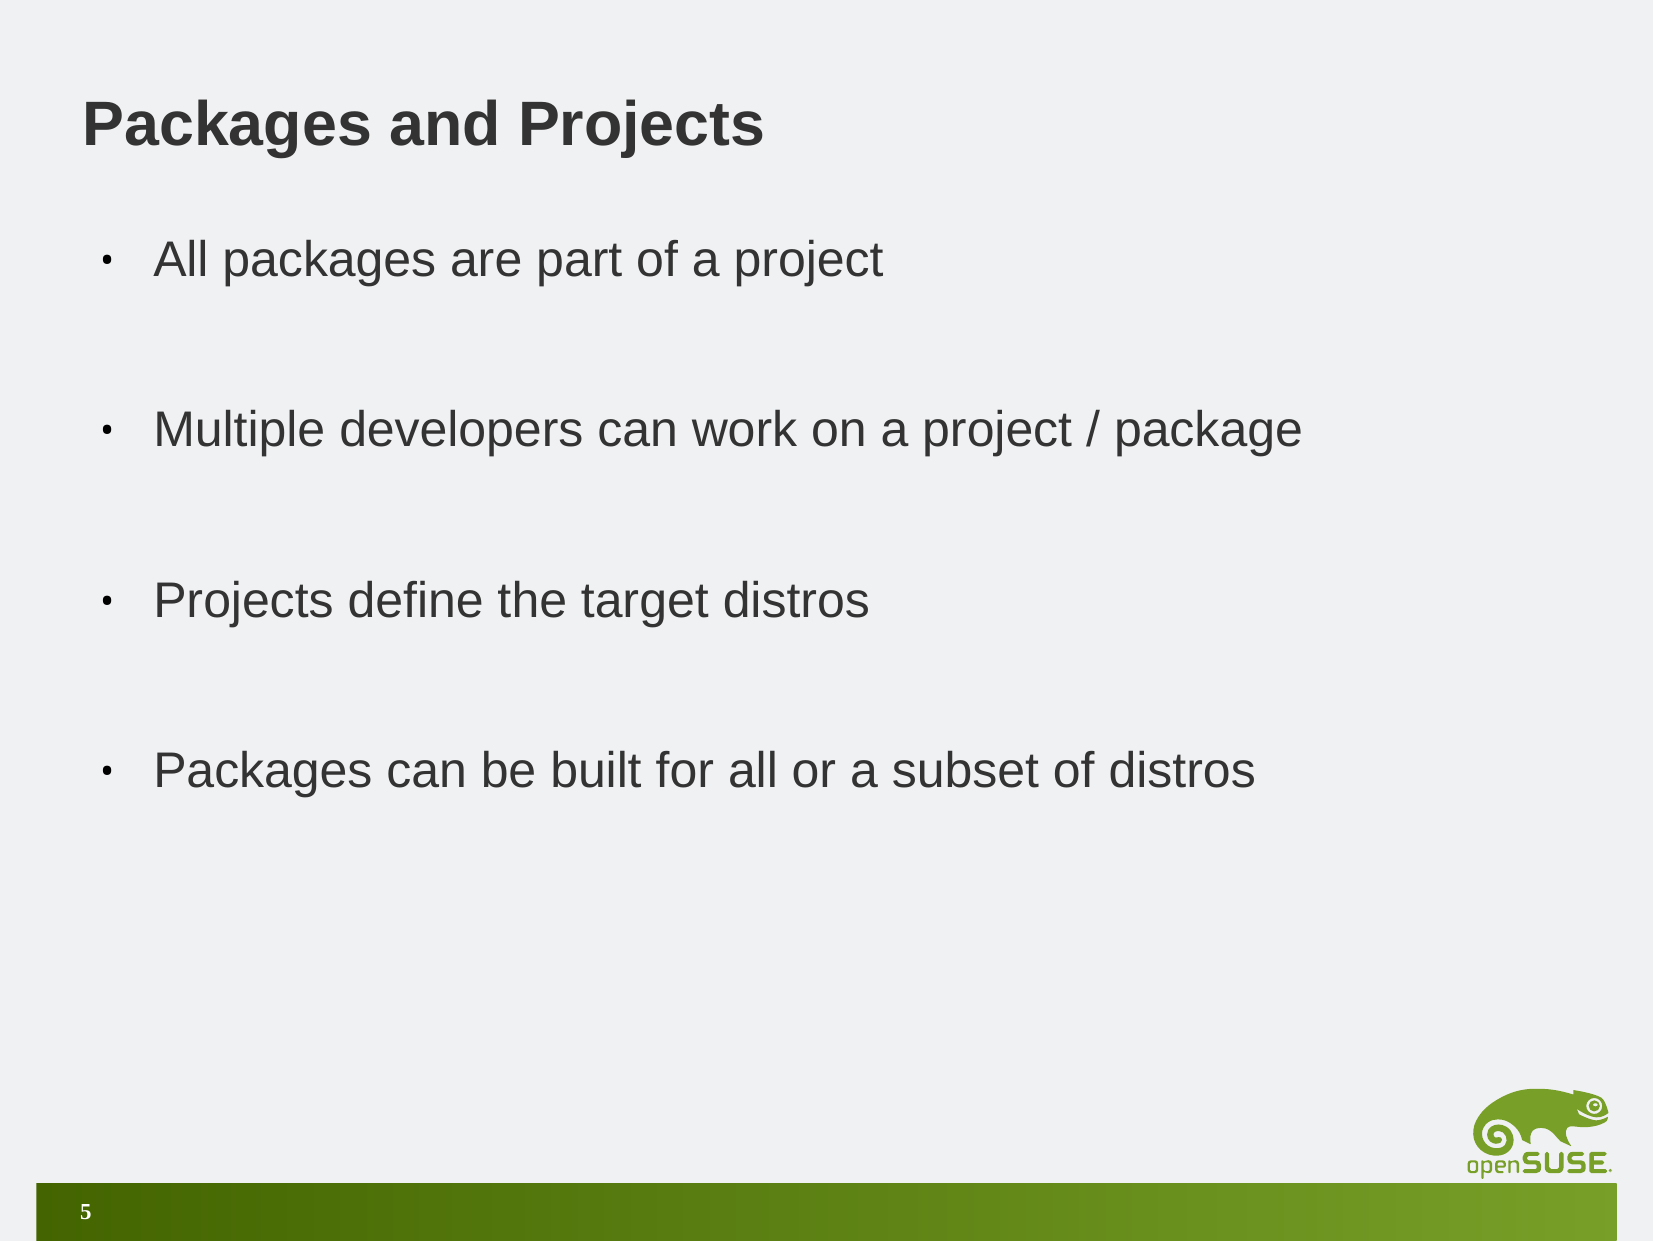

# Packages and Projects
All packages are part of a project
Multiple developers can work on a project / package
Projects define the target distros
Packages can be built for all or a subset of distros
5